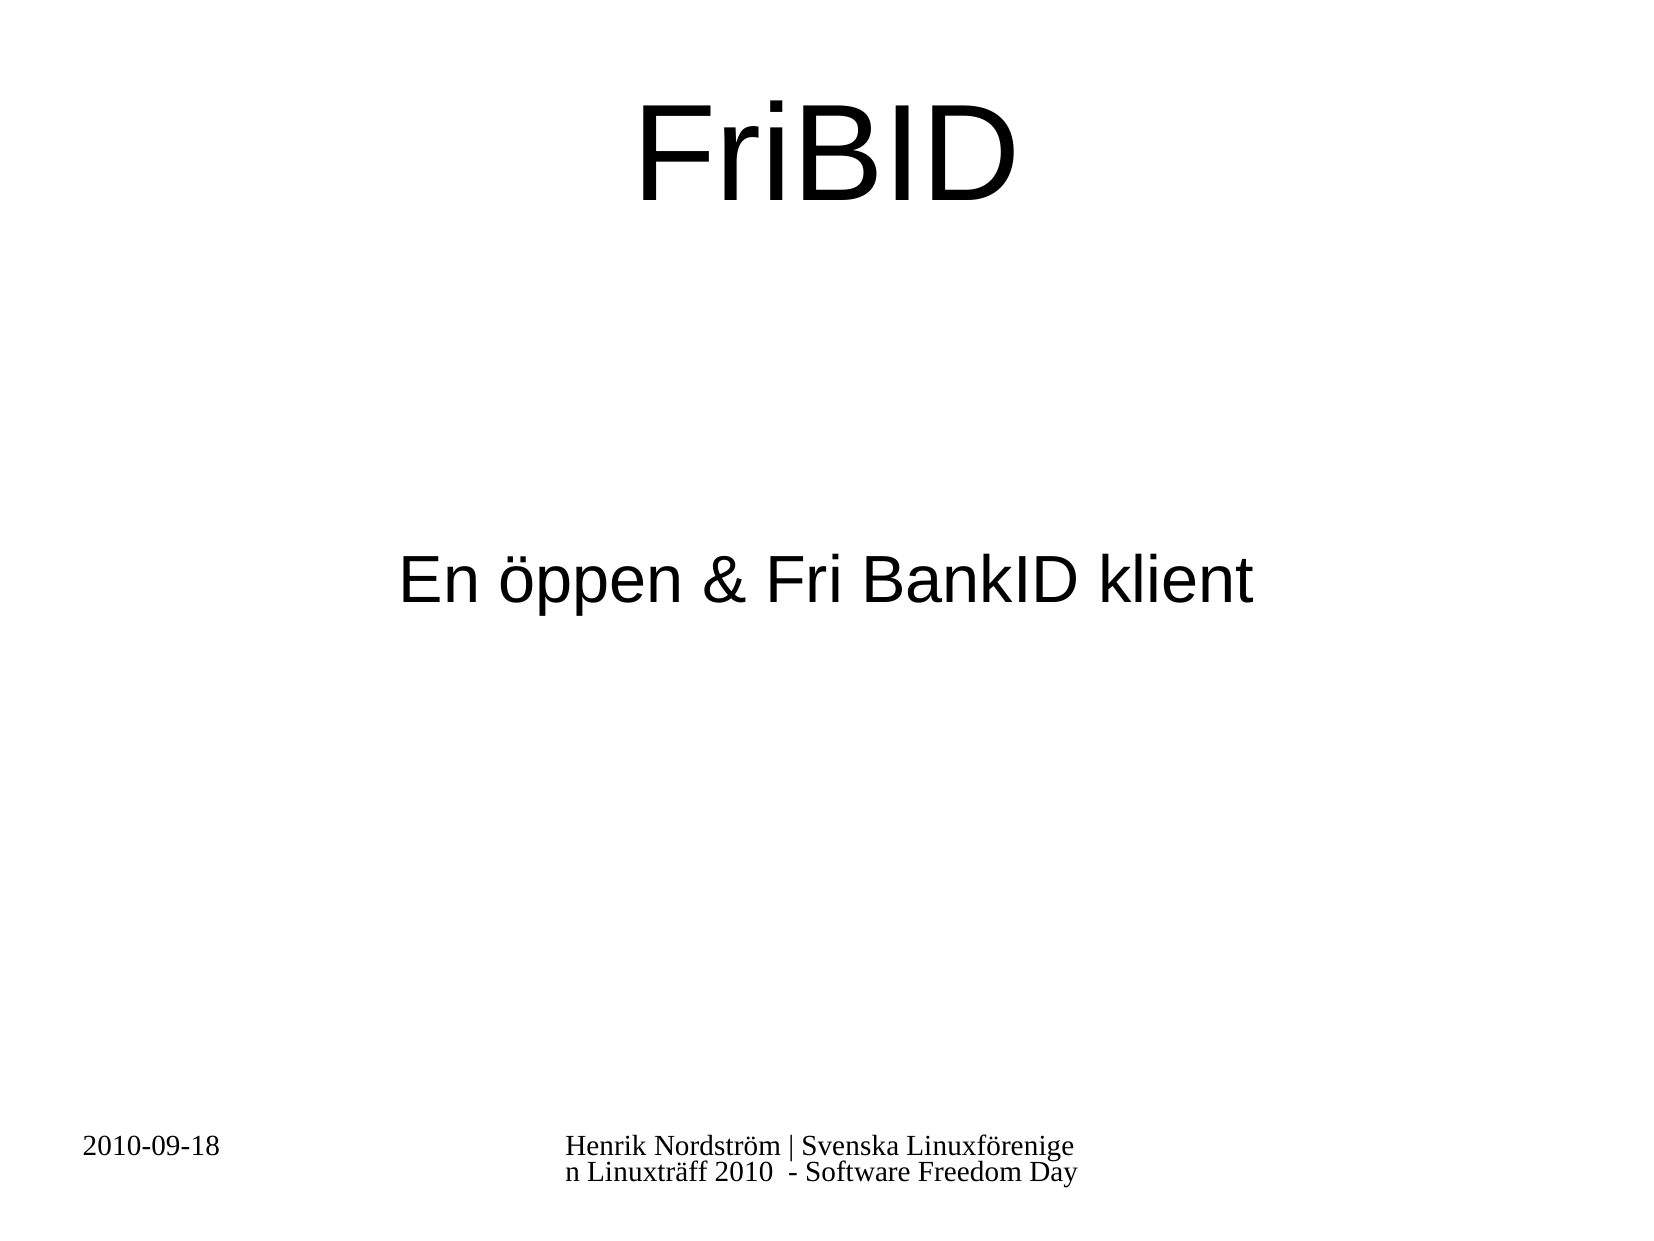

# En öppen & Fri BankID klient
FriBID
2010-09-18
Henrik Nordström | Svenska Linuxförenigen Linuxträff 2010 - Software Freedom Day